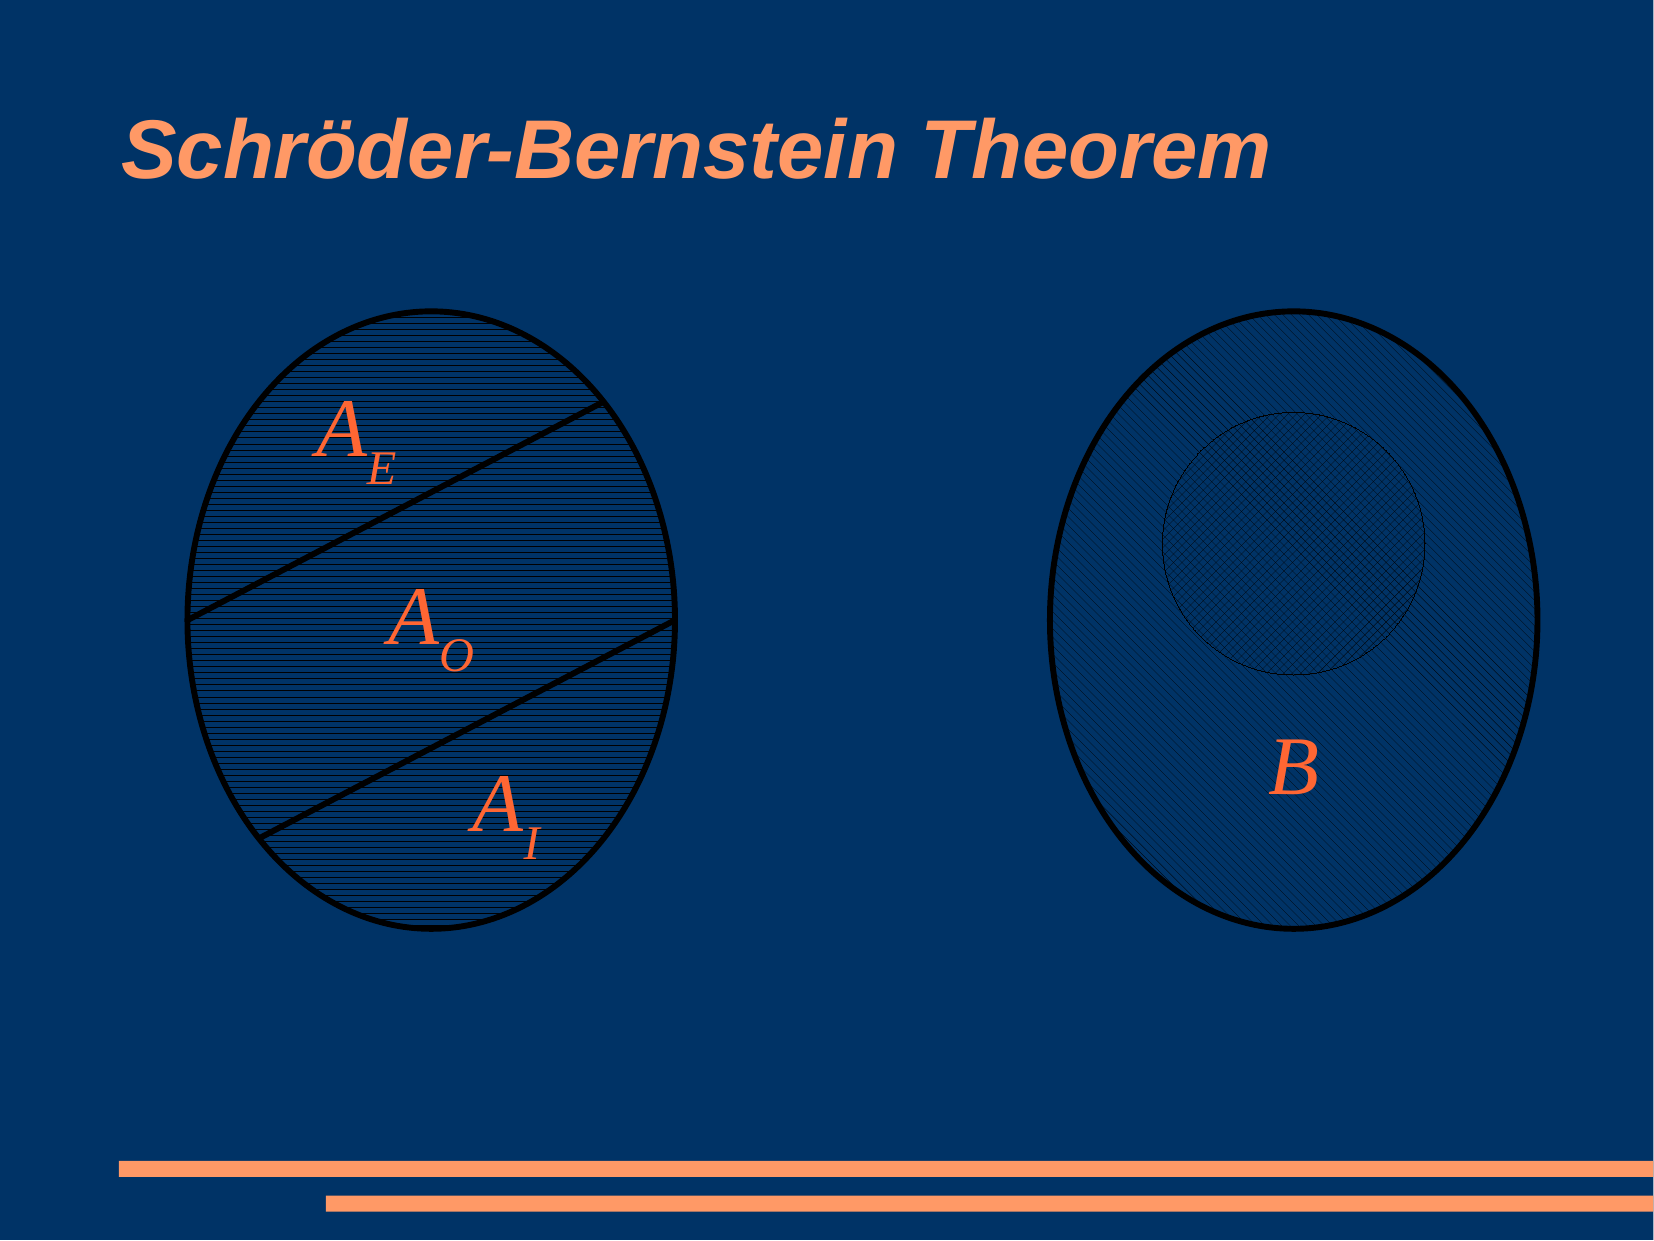

# Schröder-Bernstein Theorem
AE
AO
B
AI